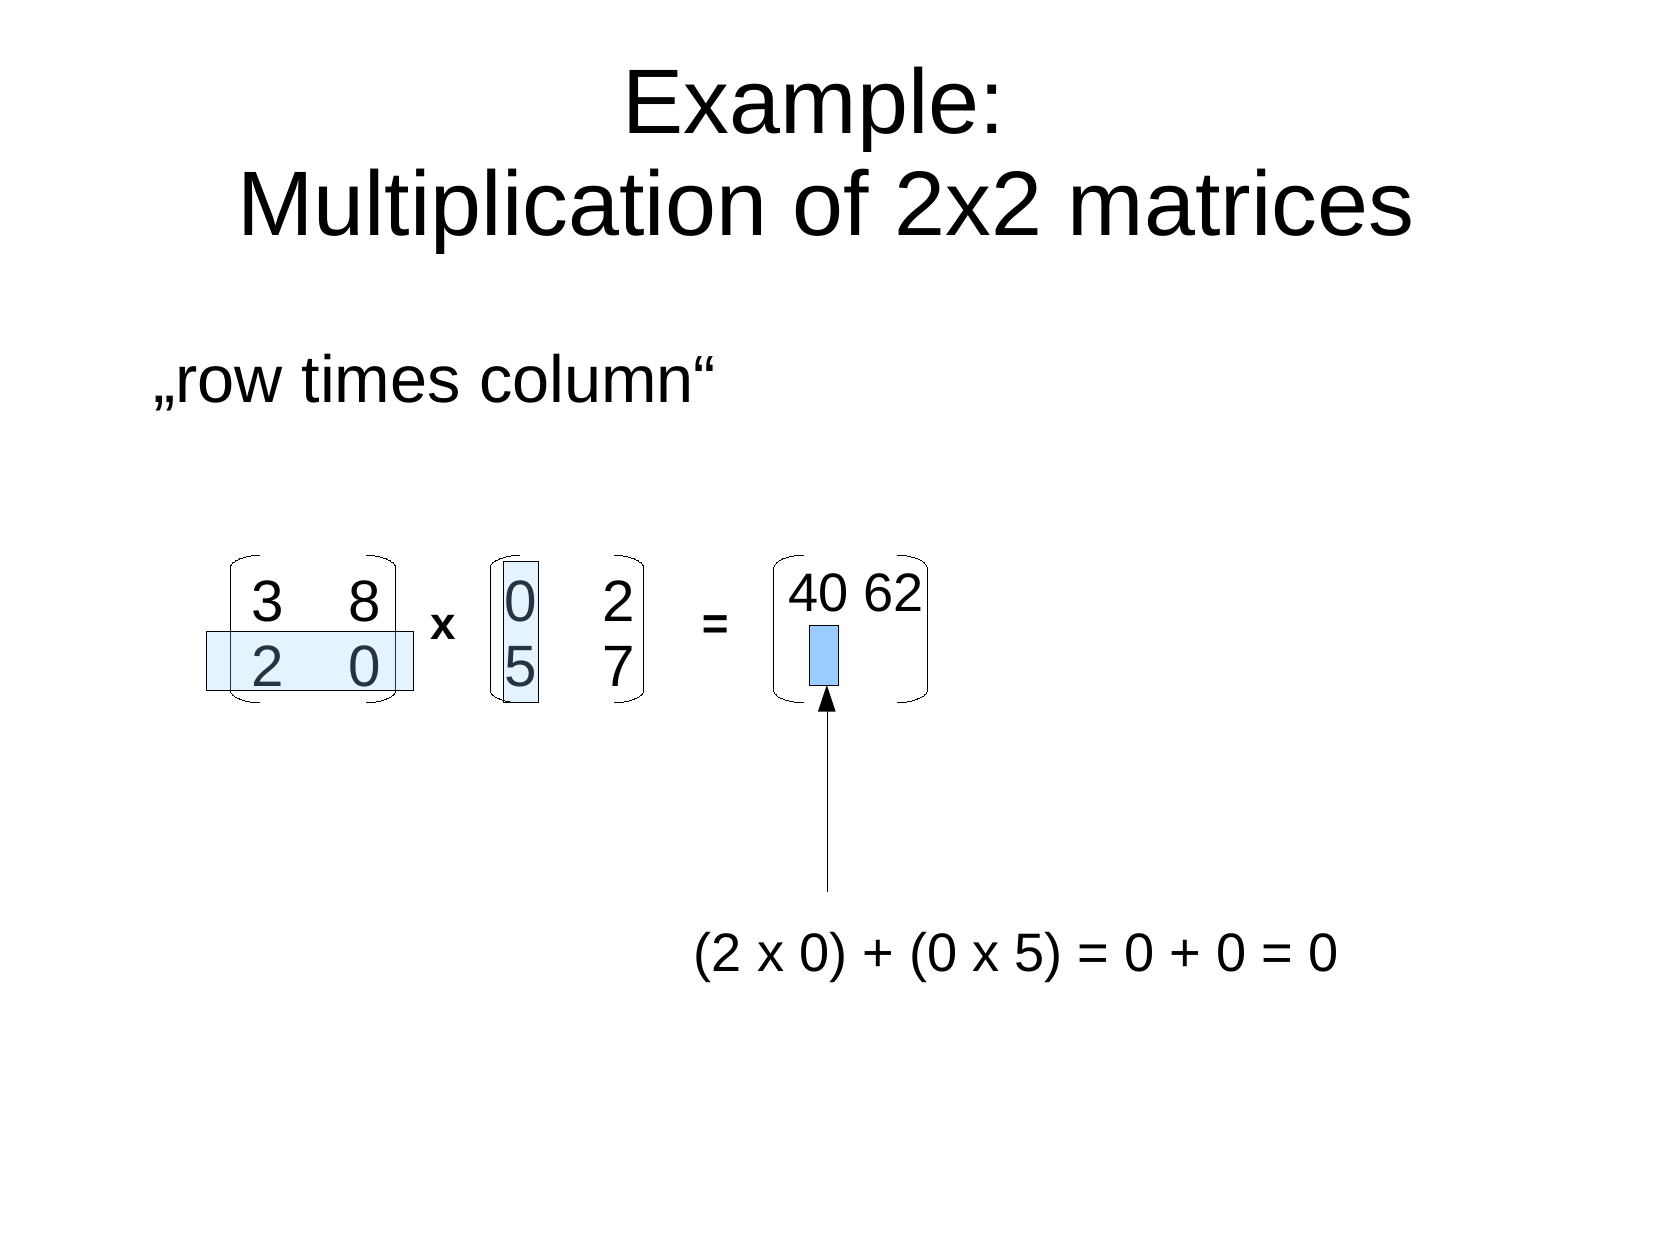

# Example: Multiplication of 2x2 matrices
„row times column“
40 62
3 8
2 0
0 2
5 7
x
=
(2 x 0) + (0 x 5) = 0 + 0 = 0